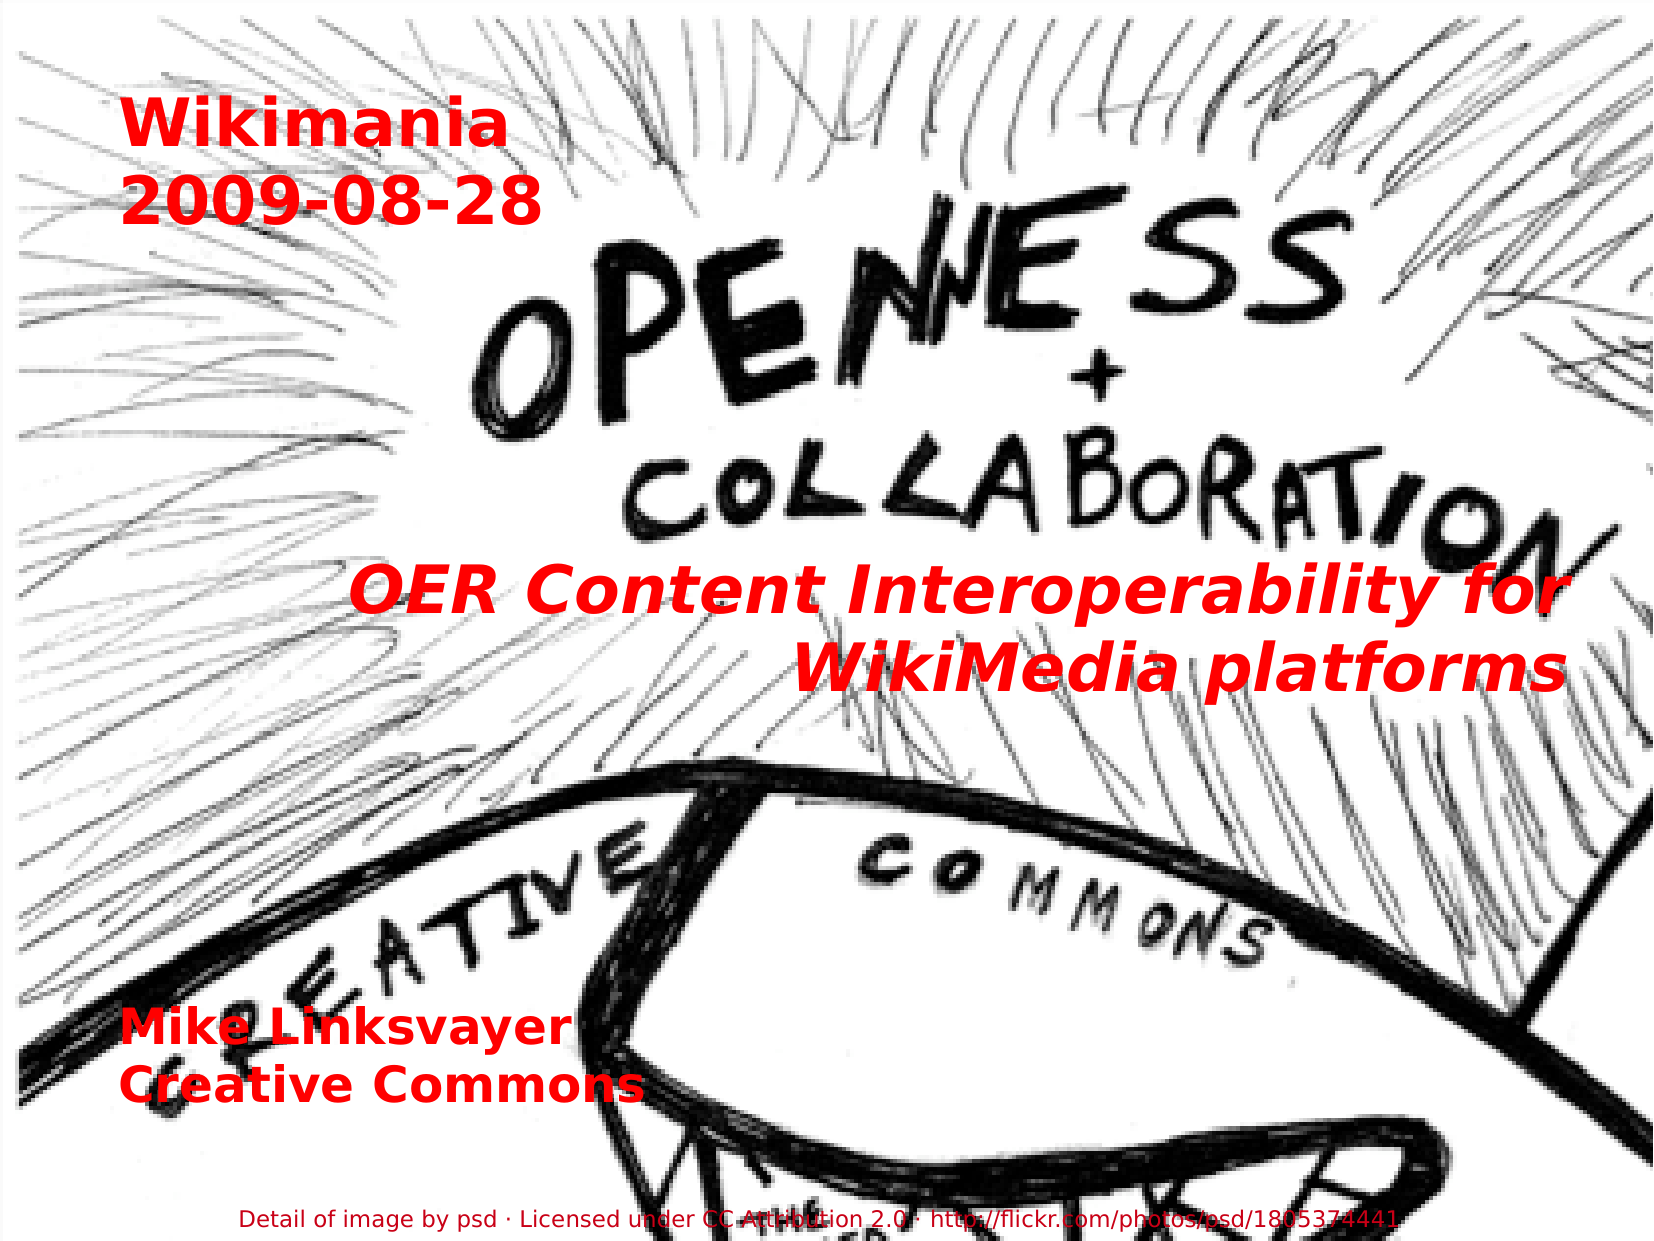

Wikimania
2009-08-28
OER Content Interoperability for WikiMedia platforms
Mike Linksvayer
Creative Commons
#
Detail of image by psd · Licensed under CC Attribution 2.0 · http://flickr.com/photos/psd/1805374441